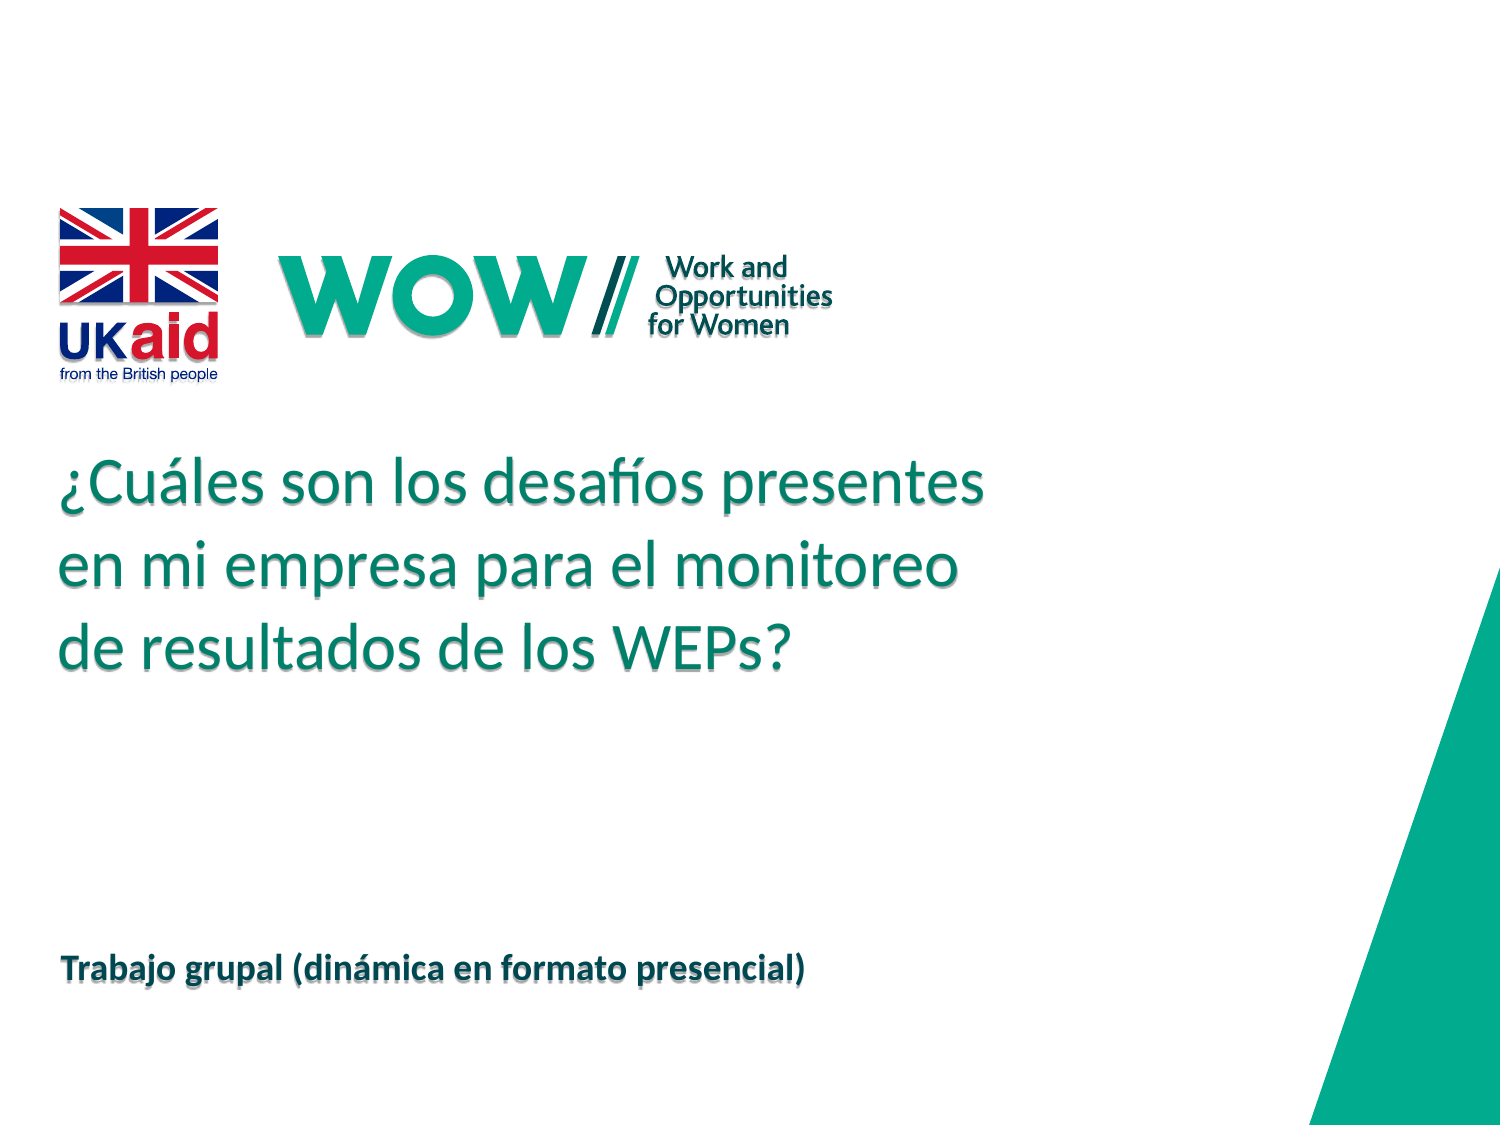

# ¿Cuáles son los desafíos presentes en mi empresa para el monitoreo de resultados de los WEPs?
Trabajo grupal (dinámica en formato presencial)